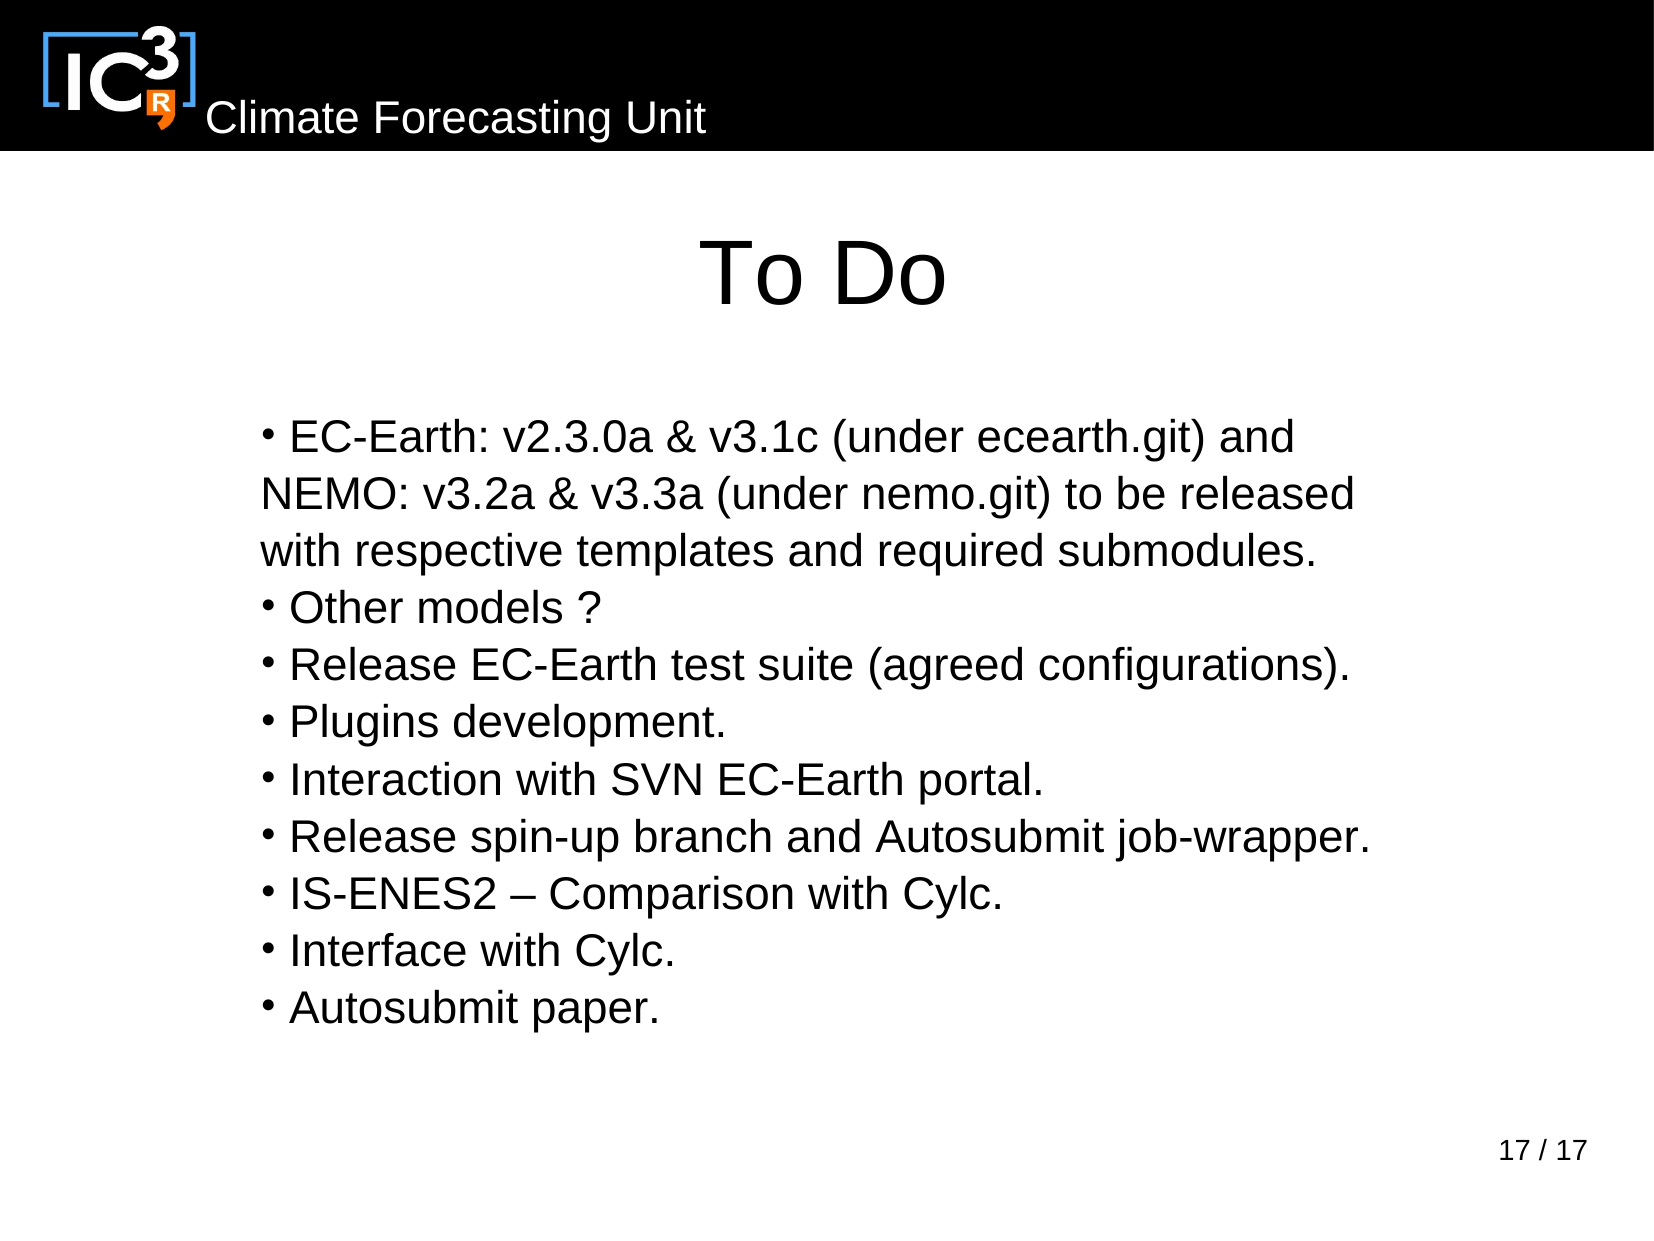

To Do
 EC-Earth: v2.3.0a & v3.1c (under ecearth.git) and NEMO: v3.2a & v3.3a (under nemo.git) to be released with respective templates and required submodules.
 Other models ?
 Release EC-Earth test suite (agreed configurations).
 Plugins development.
 Interaction with SVN EC-Earth portal.
 Release spin-up branch and Autosubmit job-wrapper.
 IS-ENES2 – Comparison with Cylc.
 Interface with Cylc.
 Autosubmit paper.
17